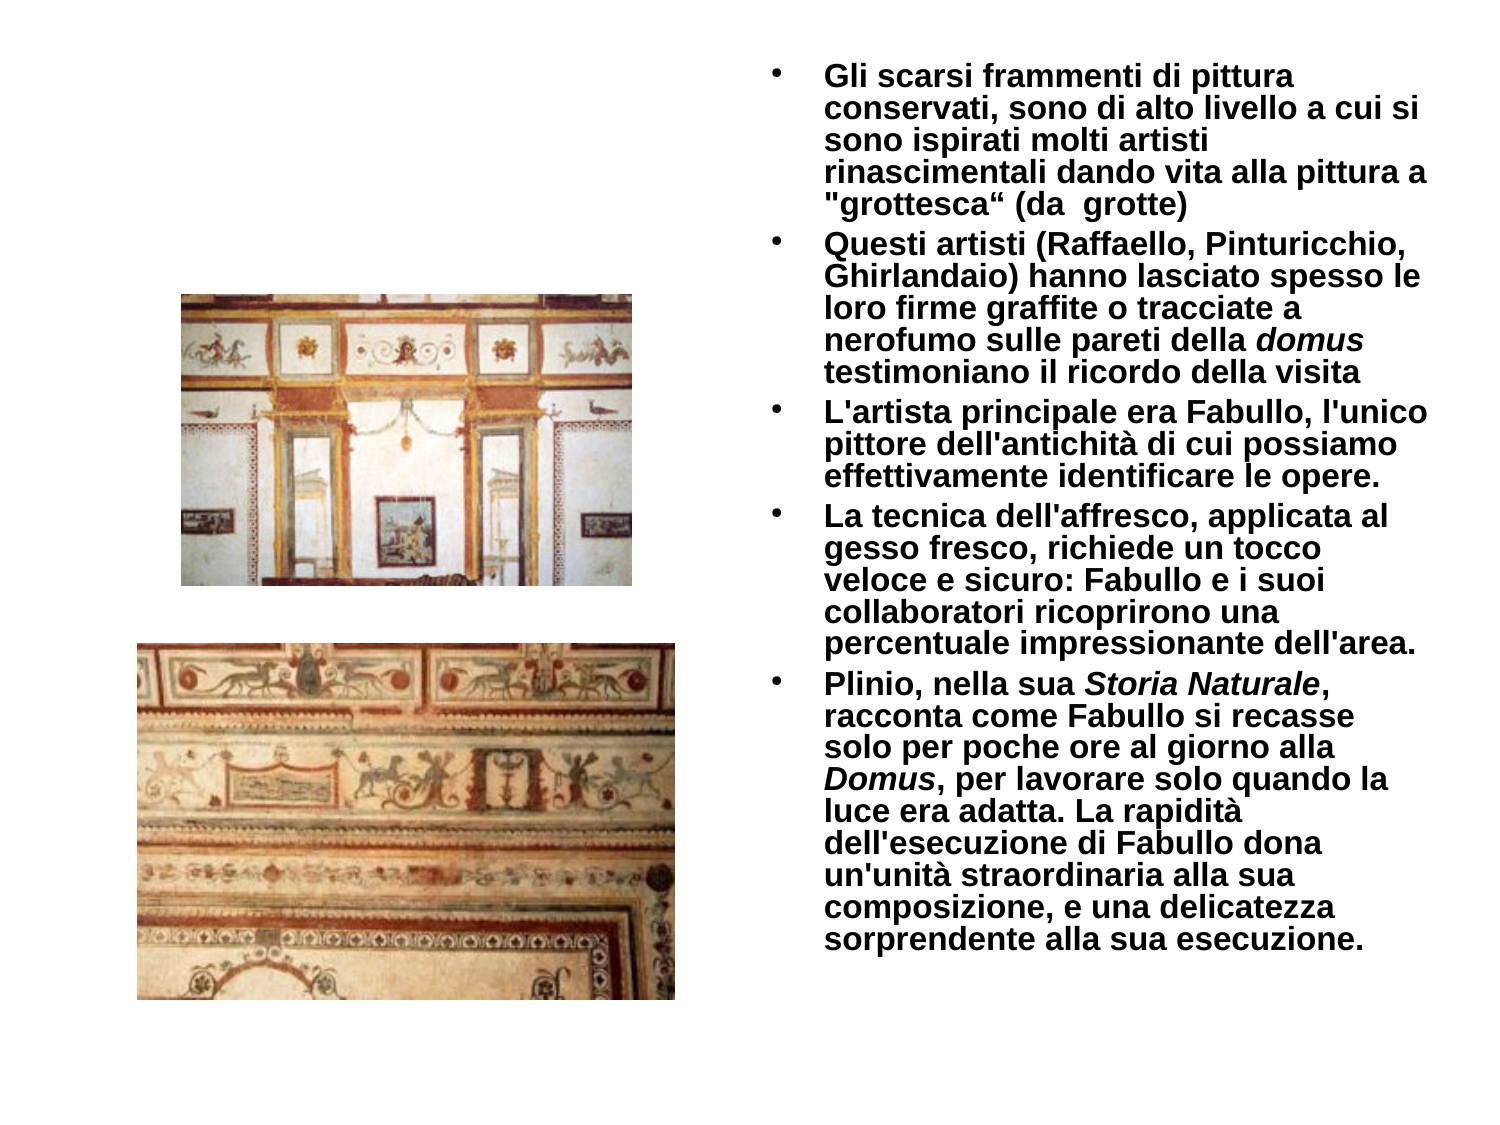

# Gli scarsi frammenti di pittura conservati, sono di alto livello a cui si sono ispirati molti artisti rinascimentali dando vita alla pittura a "grottesca“ (da grotte)
Questi artisti (Raffaello, Pinturicchio, Ghirlandaio) hanno lasciato spesso le loro firme graffite o tracciate a nerofumo sulle pareti della domus testimoniano il ricordo della visita
L'artista principale era Fabullo, l'unico pittore dell'antichità di cui possiamo effettivamente identificare le opere.
La tecnica dell'affresco, applicata al gesso fresco, richiede un tocco veloce e sicuro: Fabullo e i suoi collaboratori ricoprirono una percentuale impressionante dell'area.
Plinio, nella sua Storia Naturale, racconta come Fabullo si recasse solo per poche ore al giorno alla Domus, per lavorare solo quando la luce era adatta. La rapidità dell'esecuzione di Fabullo dona un'unità straordinaria alla sua composizione, e una delicatezza sorprendente alla sua esecuzione.